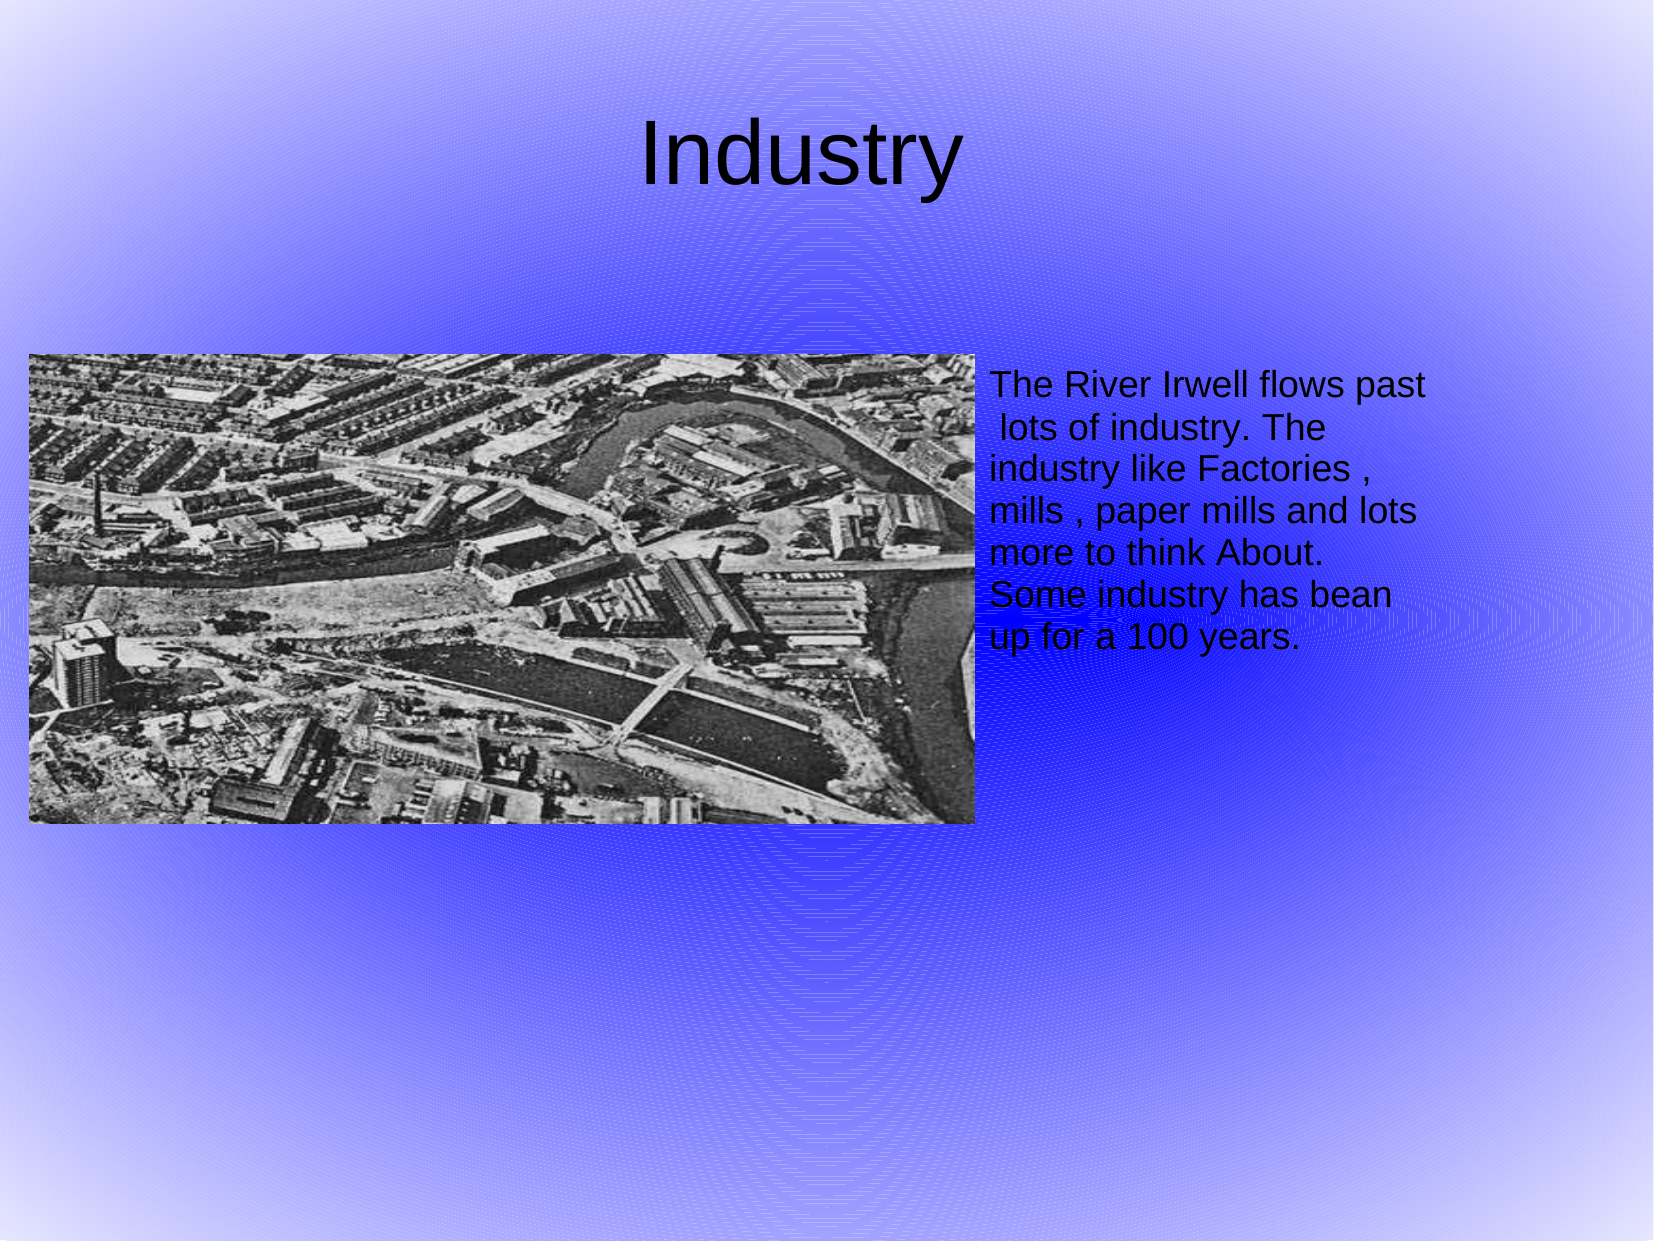

# Industry
The River Irwell flows past lots of industry. The industry like Factories , mills , paper mills and lots more to think About. Some industry has bean up for a 100 years.